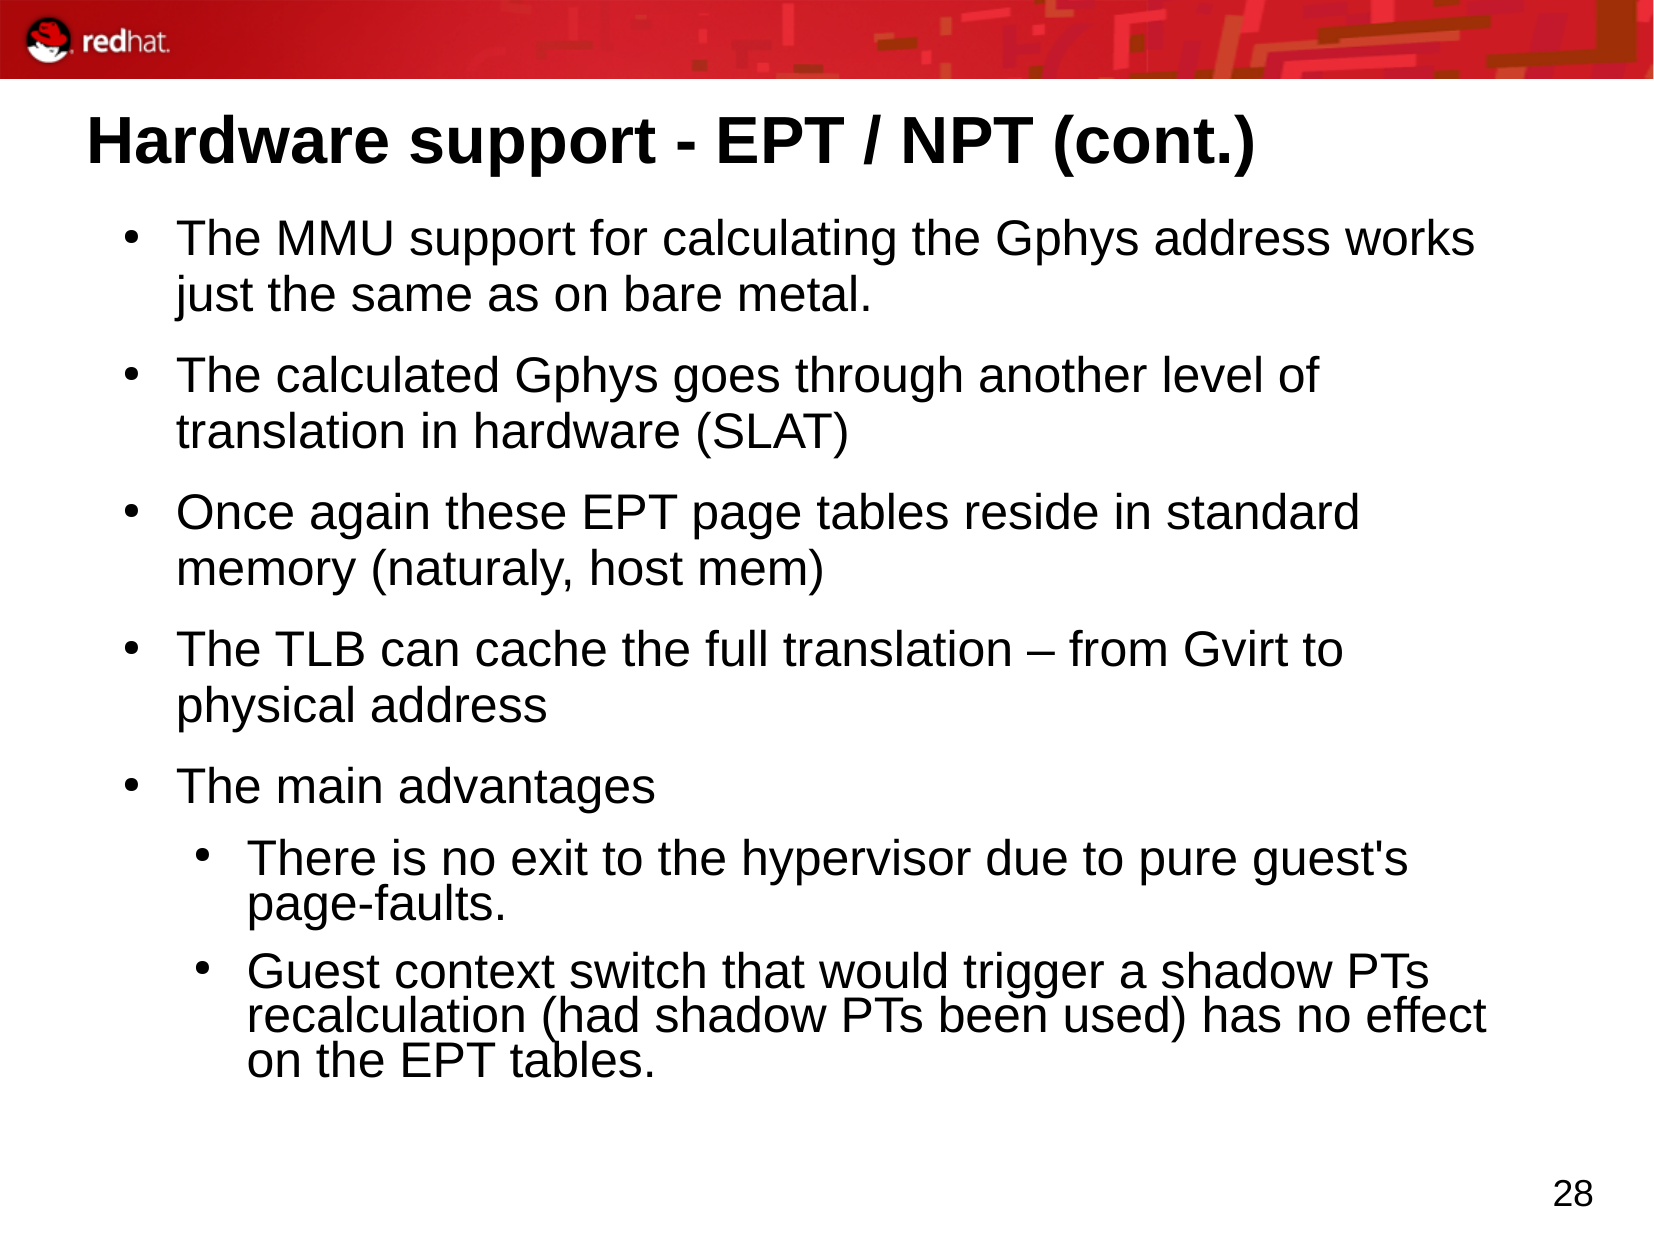

# Hardware support - EPT / NPT (cont.)
The MMU support for calculating the Gphys address works just the same as on bare metal.
The calculated Gphys goes through another level of translation in hardware (SLAT)
Once again these EPT page tables reside in standard memory (naturaly, host mem)
The TLB can cache the full translation – from Gvirt to physical address
The main advantages
There is no exit to the hypervisor due to pure guest's page-faults.
Guest context switch that would trigger a shadow PTs recalculation (had shadow PTs been used) has no effect on the EPT tables.